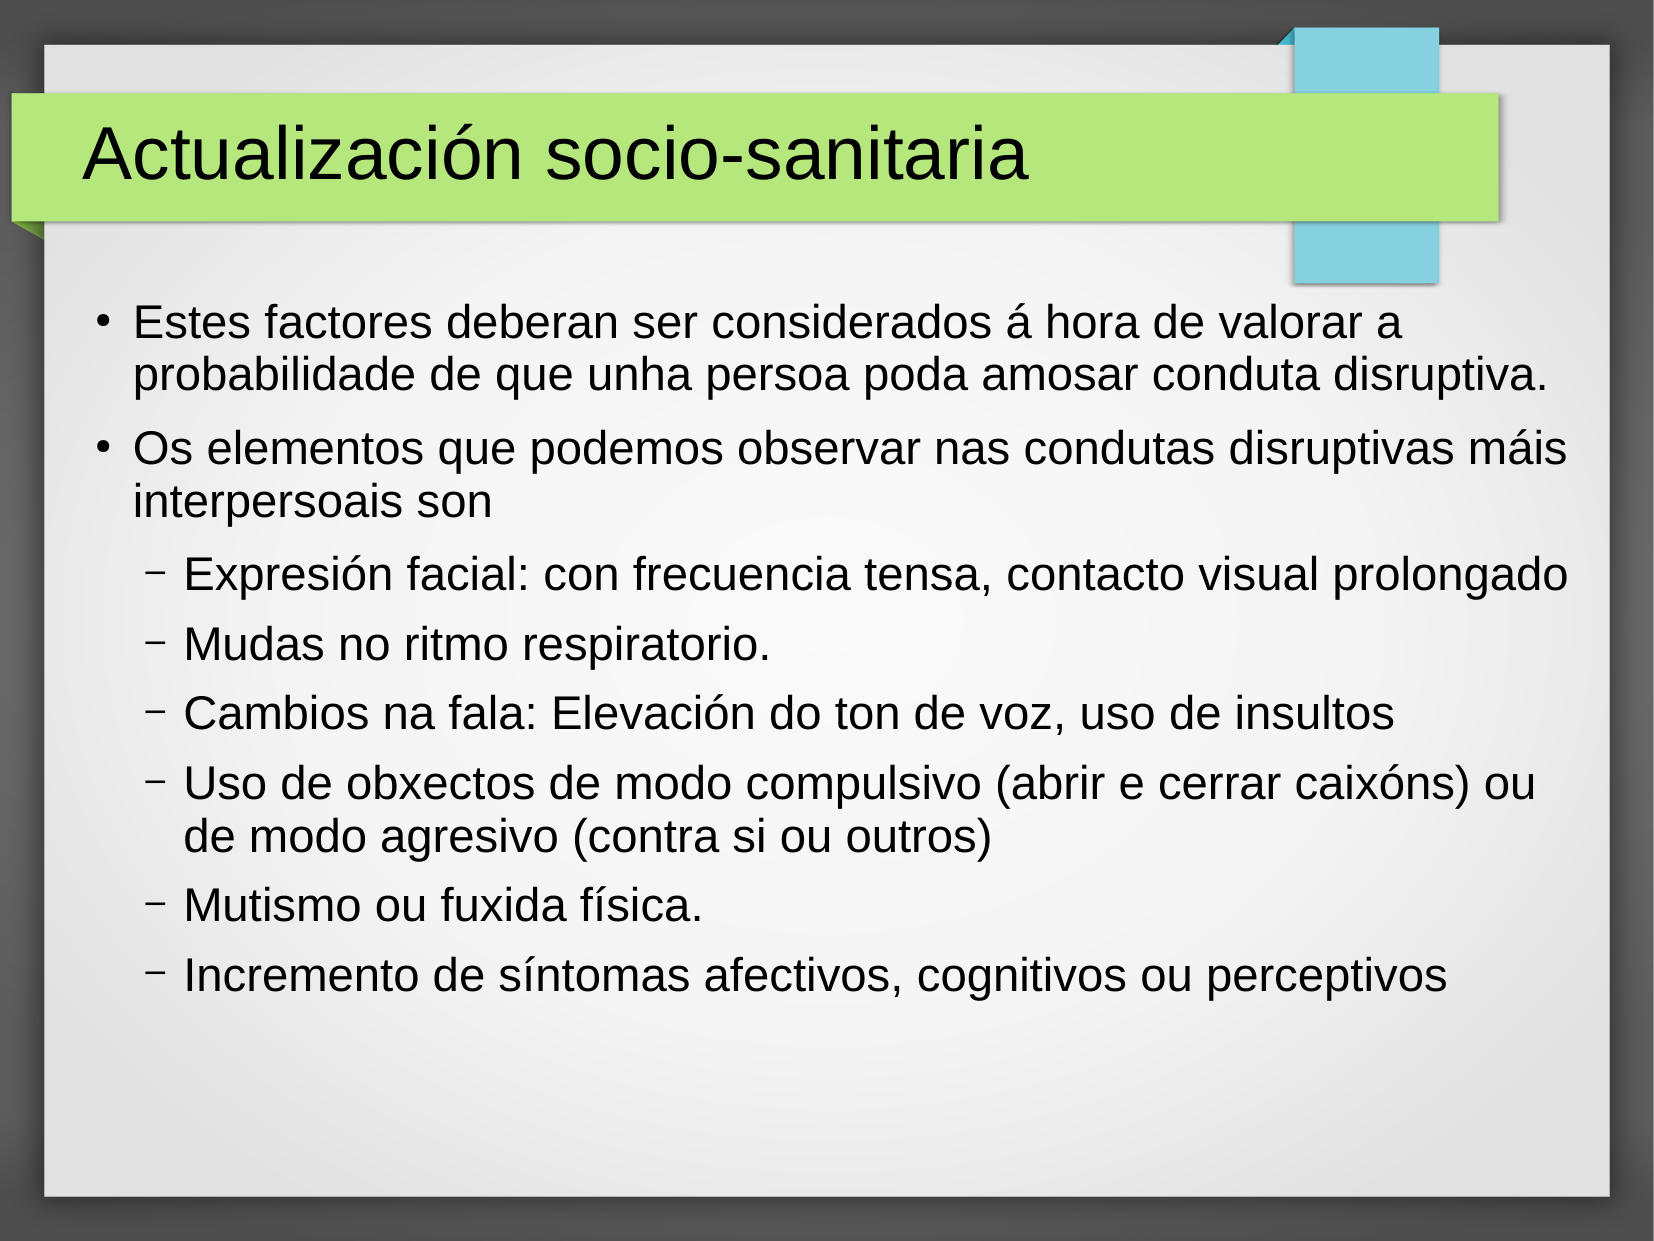

# Actualización socio-sanitaria
Estes factores deberan ser considerados á hora de valorar a probabilidade de que unha persoa poda amosar conduta disruptiva.
Os elementos que podemos observar nas condutas disruptivas máis interpersoais son
Expresión facial: con frecuencia tensa, contacto visual prolongado
Mudas no ritmo respiratorio.
Cambios na fala: Elevación do ton de voz, uso de insultos
Uso de obxectos de modo compulsivo (abrir e cerrar caixóns) ou de modo agresivo (contra si ou outros)
Mutismo ou fuxida física.
Incremento de síntomas afectivos, cognitivos ou perceptivos